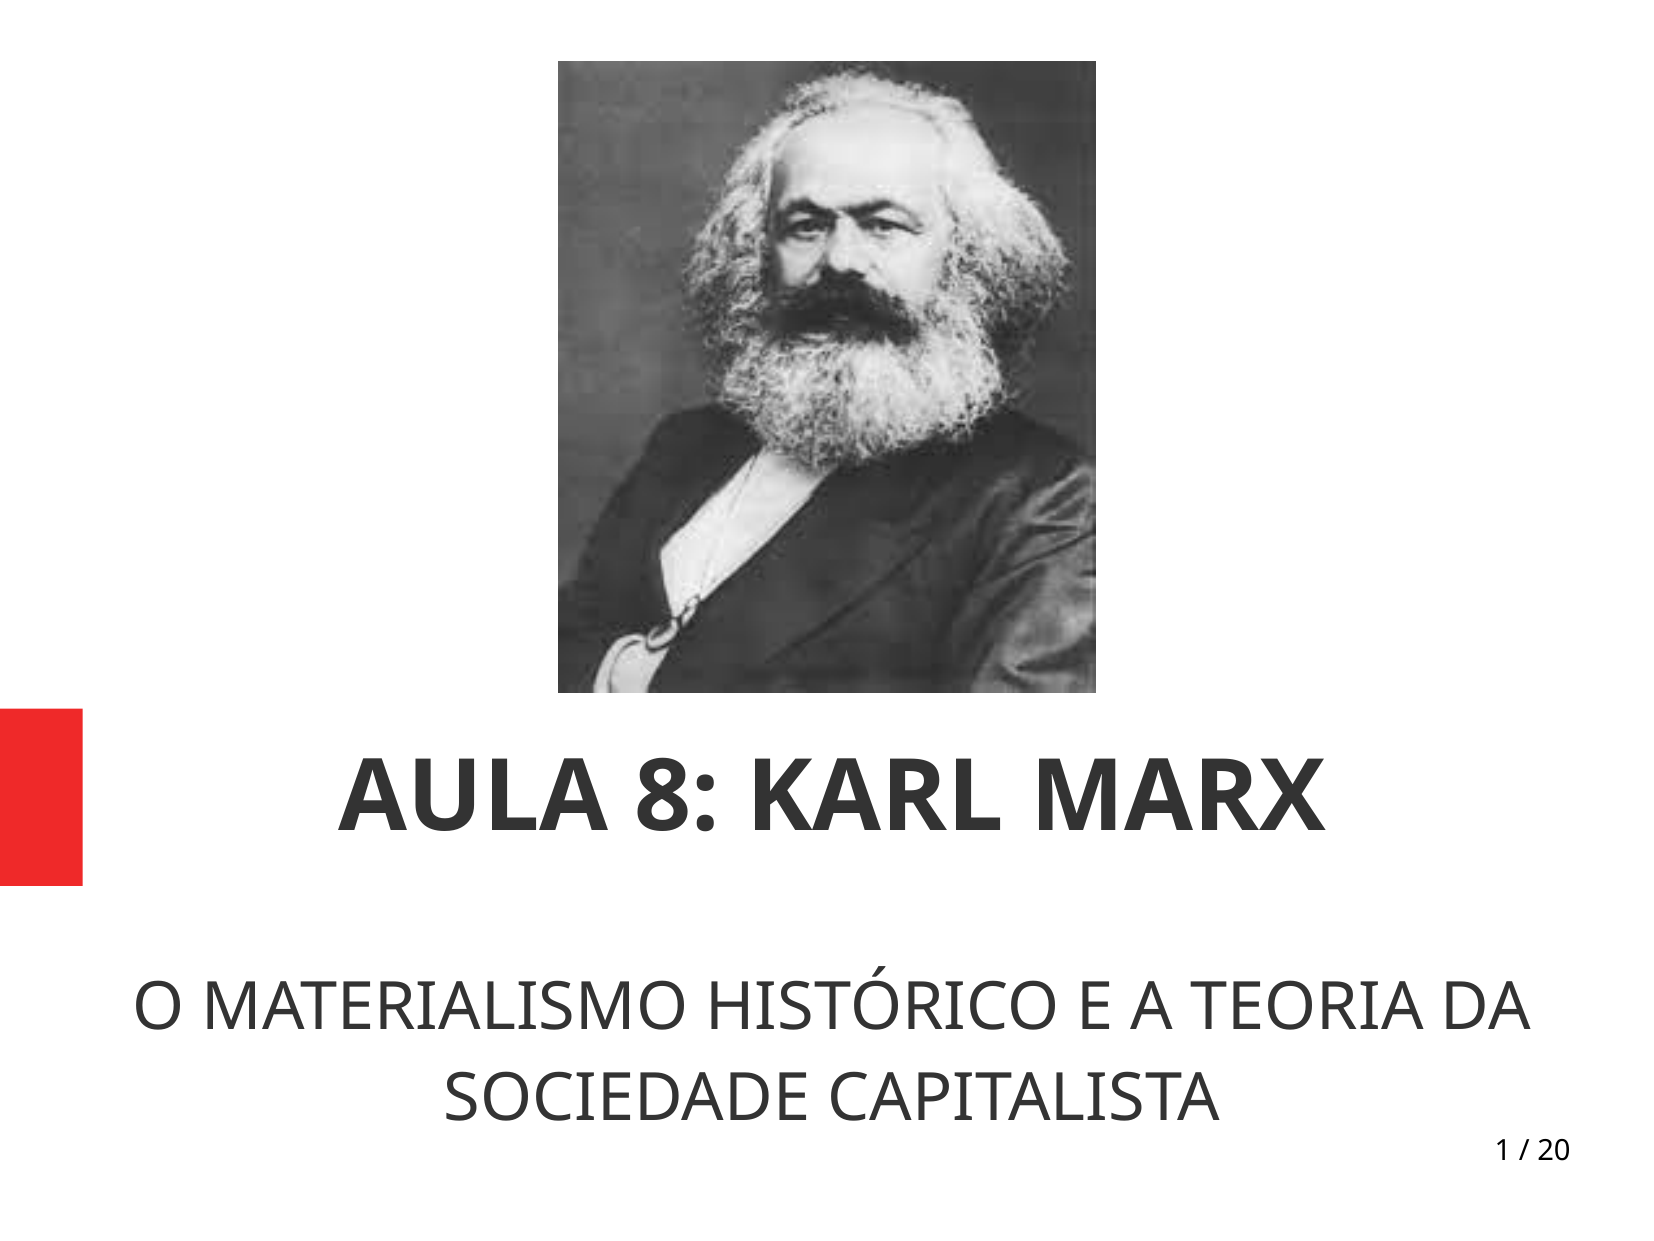

# AULA 8: KARL MARX
O MATERIALISMO HISTÓRICO E A TEORIA DA SOCIEDADE CAPITALISTA
1